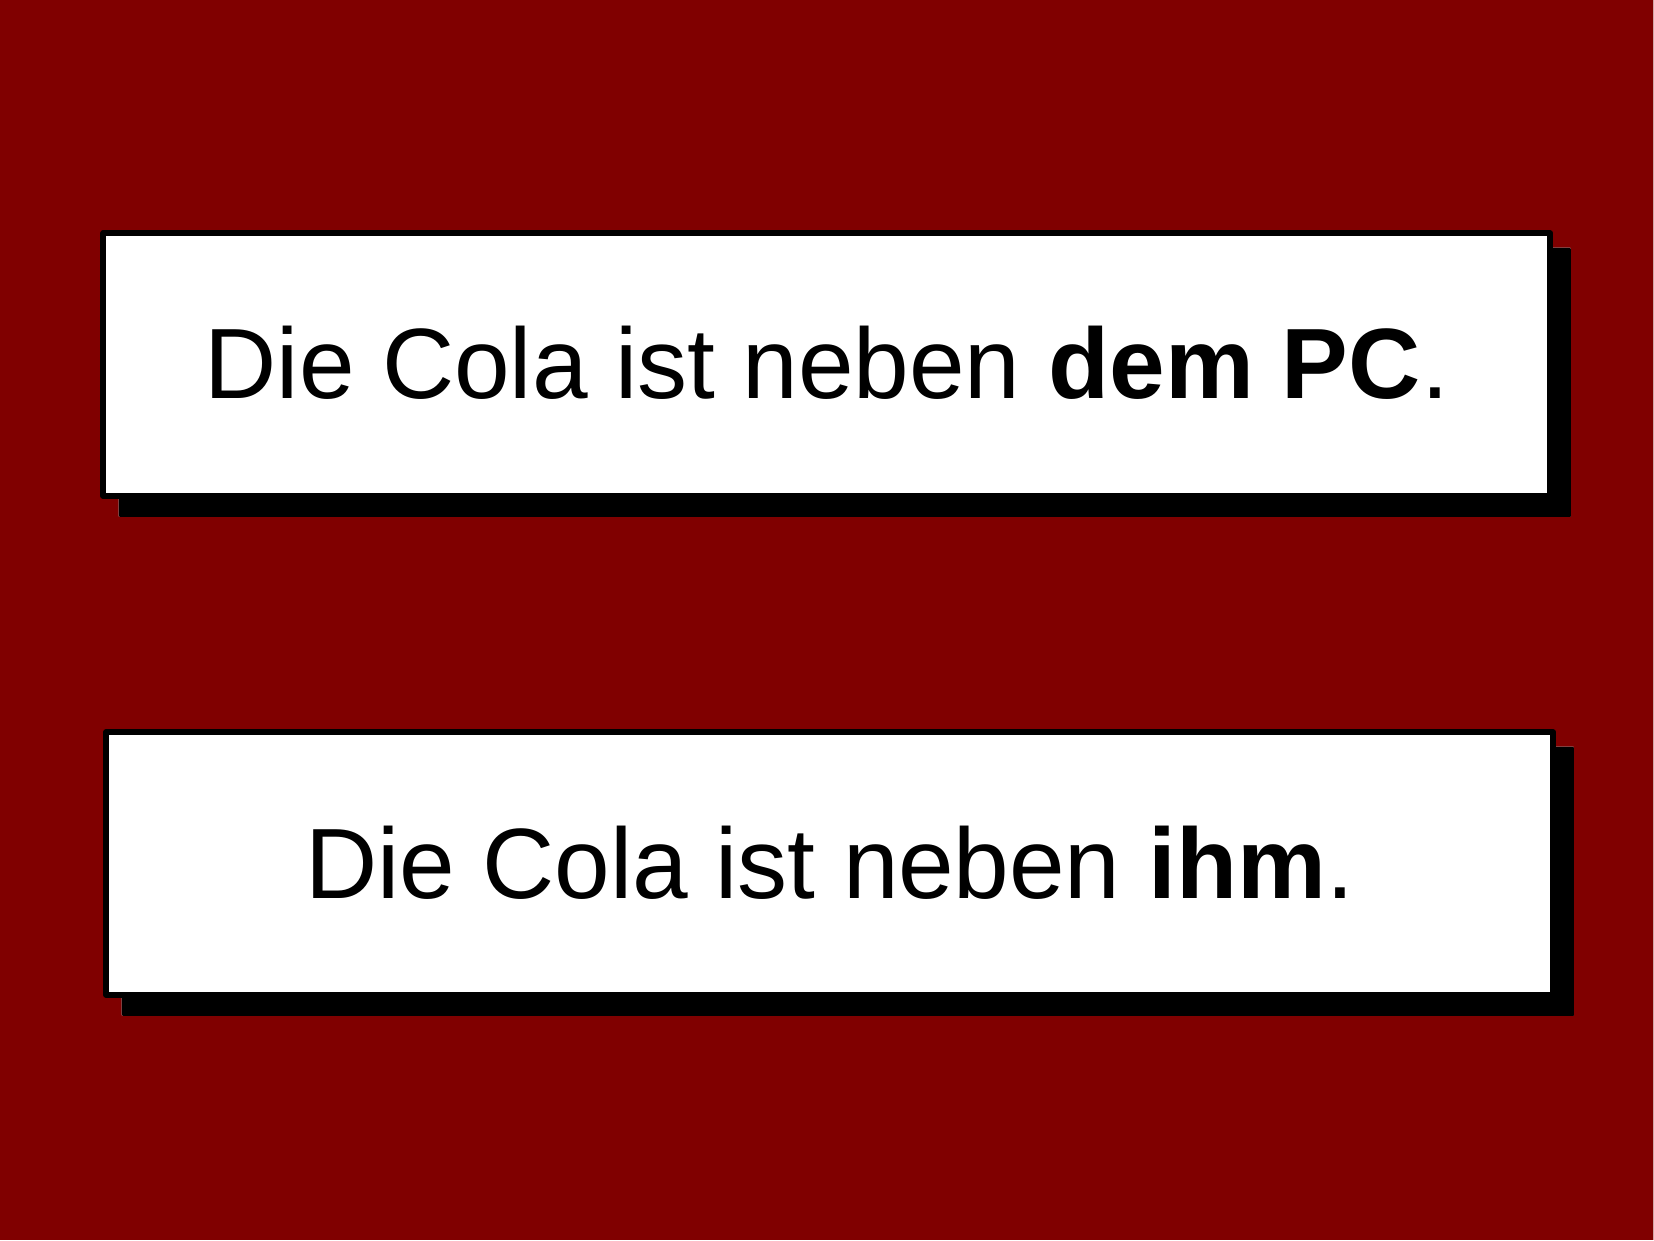

Die Cola ist neben dem PC.
Die Cola ist neben ihm.